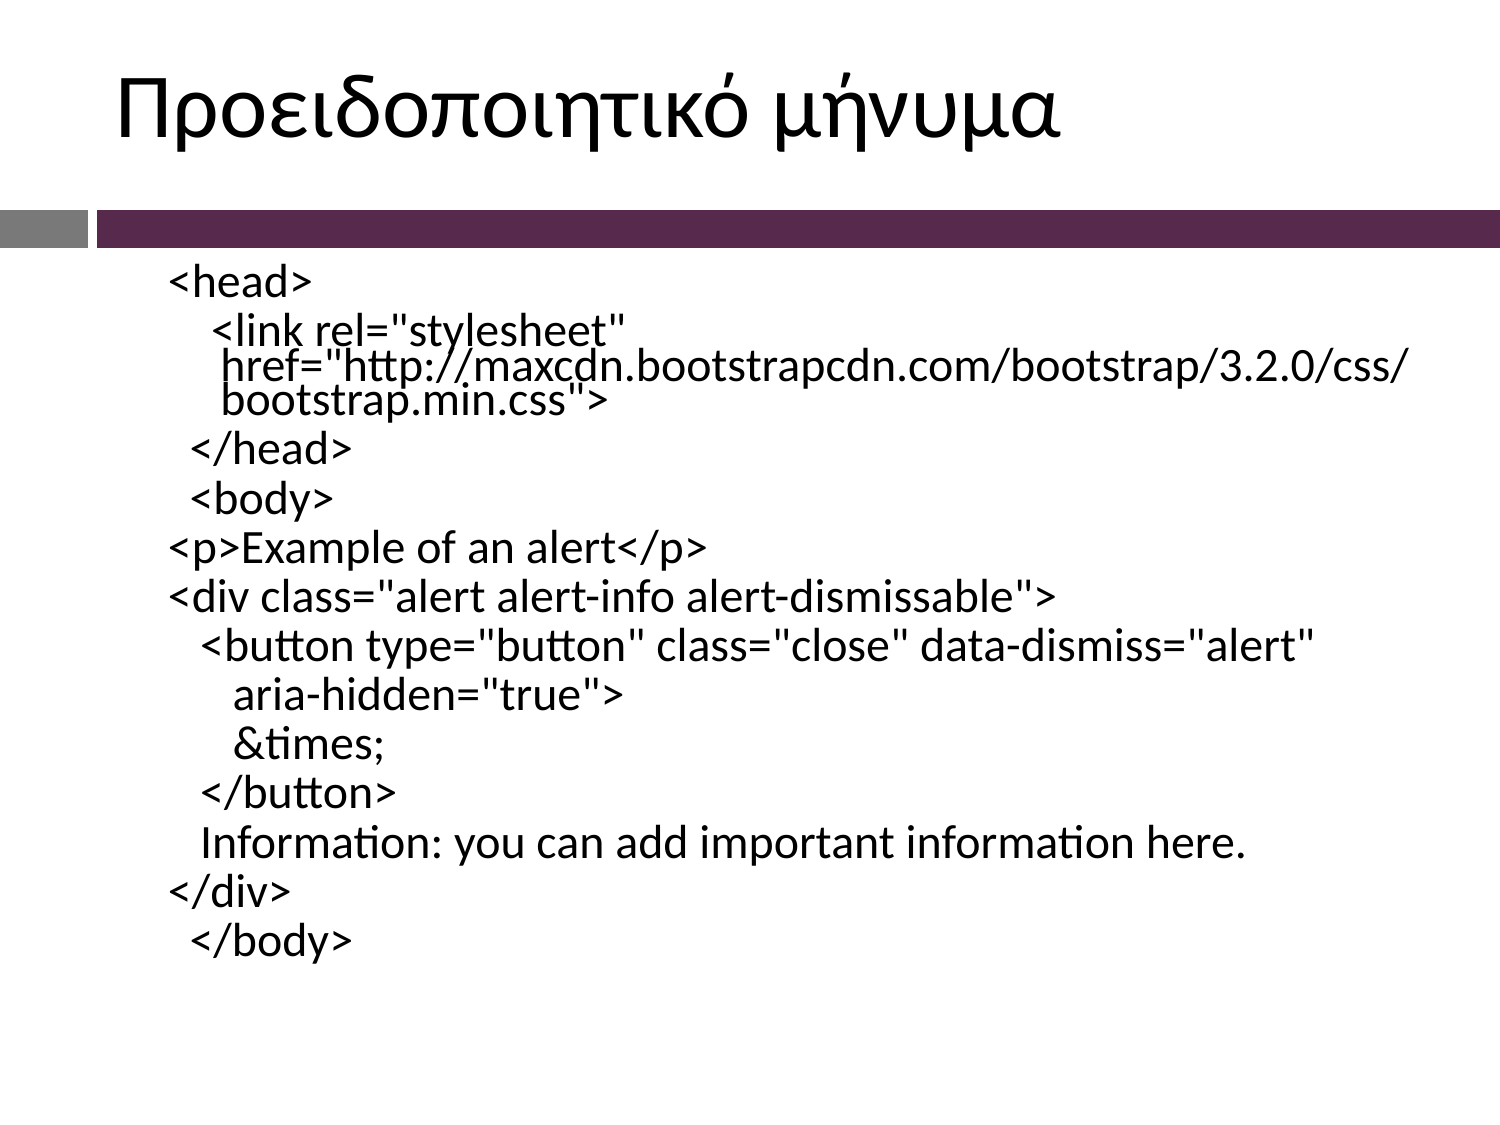

# Προειδοποιητικό μήνυμα
<head>
 <link rel="stylesheet" href="http://maxcdn.bootstrapcdn.com/bootstrap/3.2.0/css/bootstrap.min.css">
 </head>
 <body>
<p>Example of an alert</p>
<div class="alert alert-info alert-dismissable">
 <button type="button" class="close" data-dismiss="alert"
 aria-hidden="true">
 &times;
 </button>
 Information: you can add important information here.
</div>
 </body>